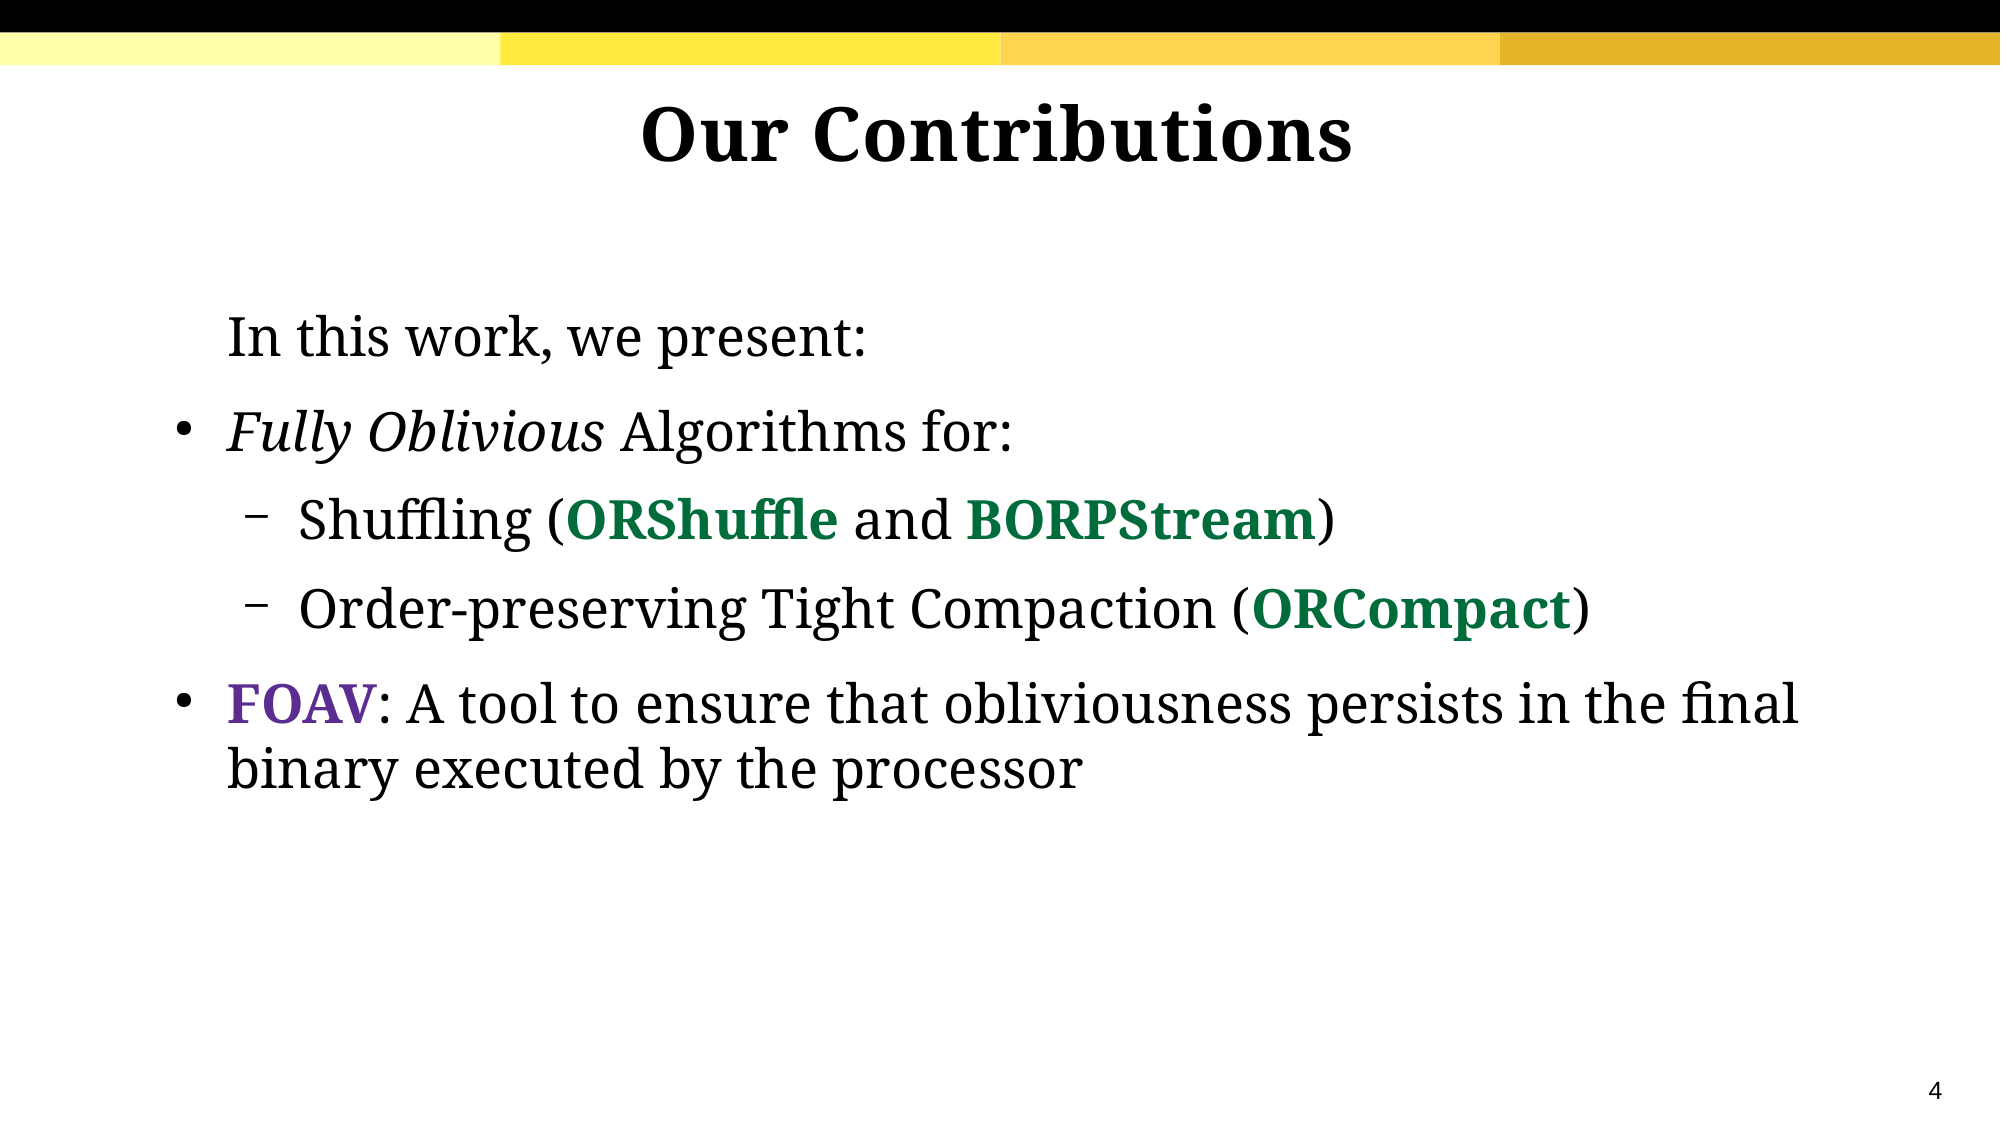

# Our Contributions
In this work, we present:
Fully Oblivious Algorithms for:
Shuffling (ORShuffle and BORPStream)
Order-preserving Tight Compaction (ORCompact)
FOAV: A tool to ensure that obliviousness persists in the final binary executed by the processor
4